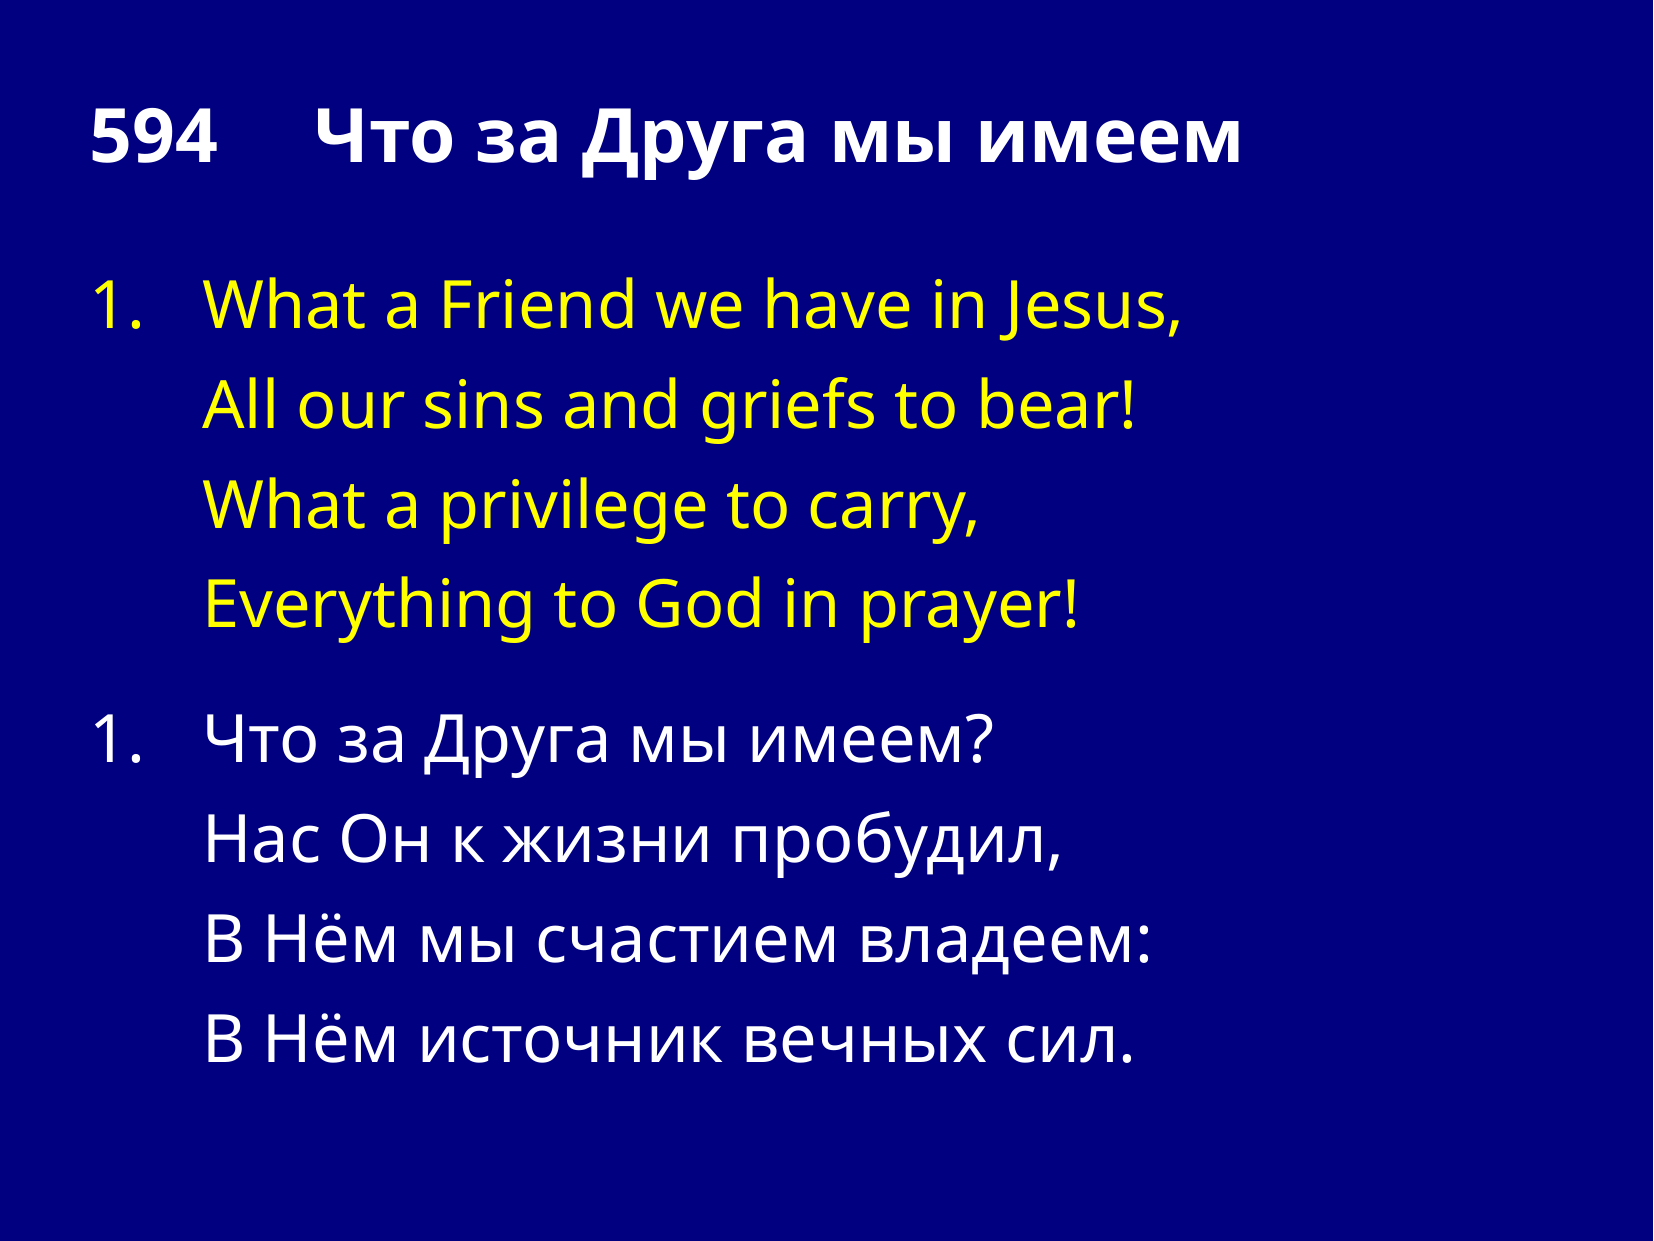

594	Что за Друга мы имеем
1.	What a Friend we have in Jesus,
	All our sins and griefs to bear!
	What a privilege to carry,
	Everything to God in prayer!
1.	Что за Друга мы имеем?
	Нас Он к жизни пробудил,
	В Нём мы счастием владеем:
	В Нём источник вечных сил.